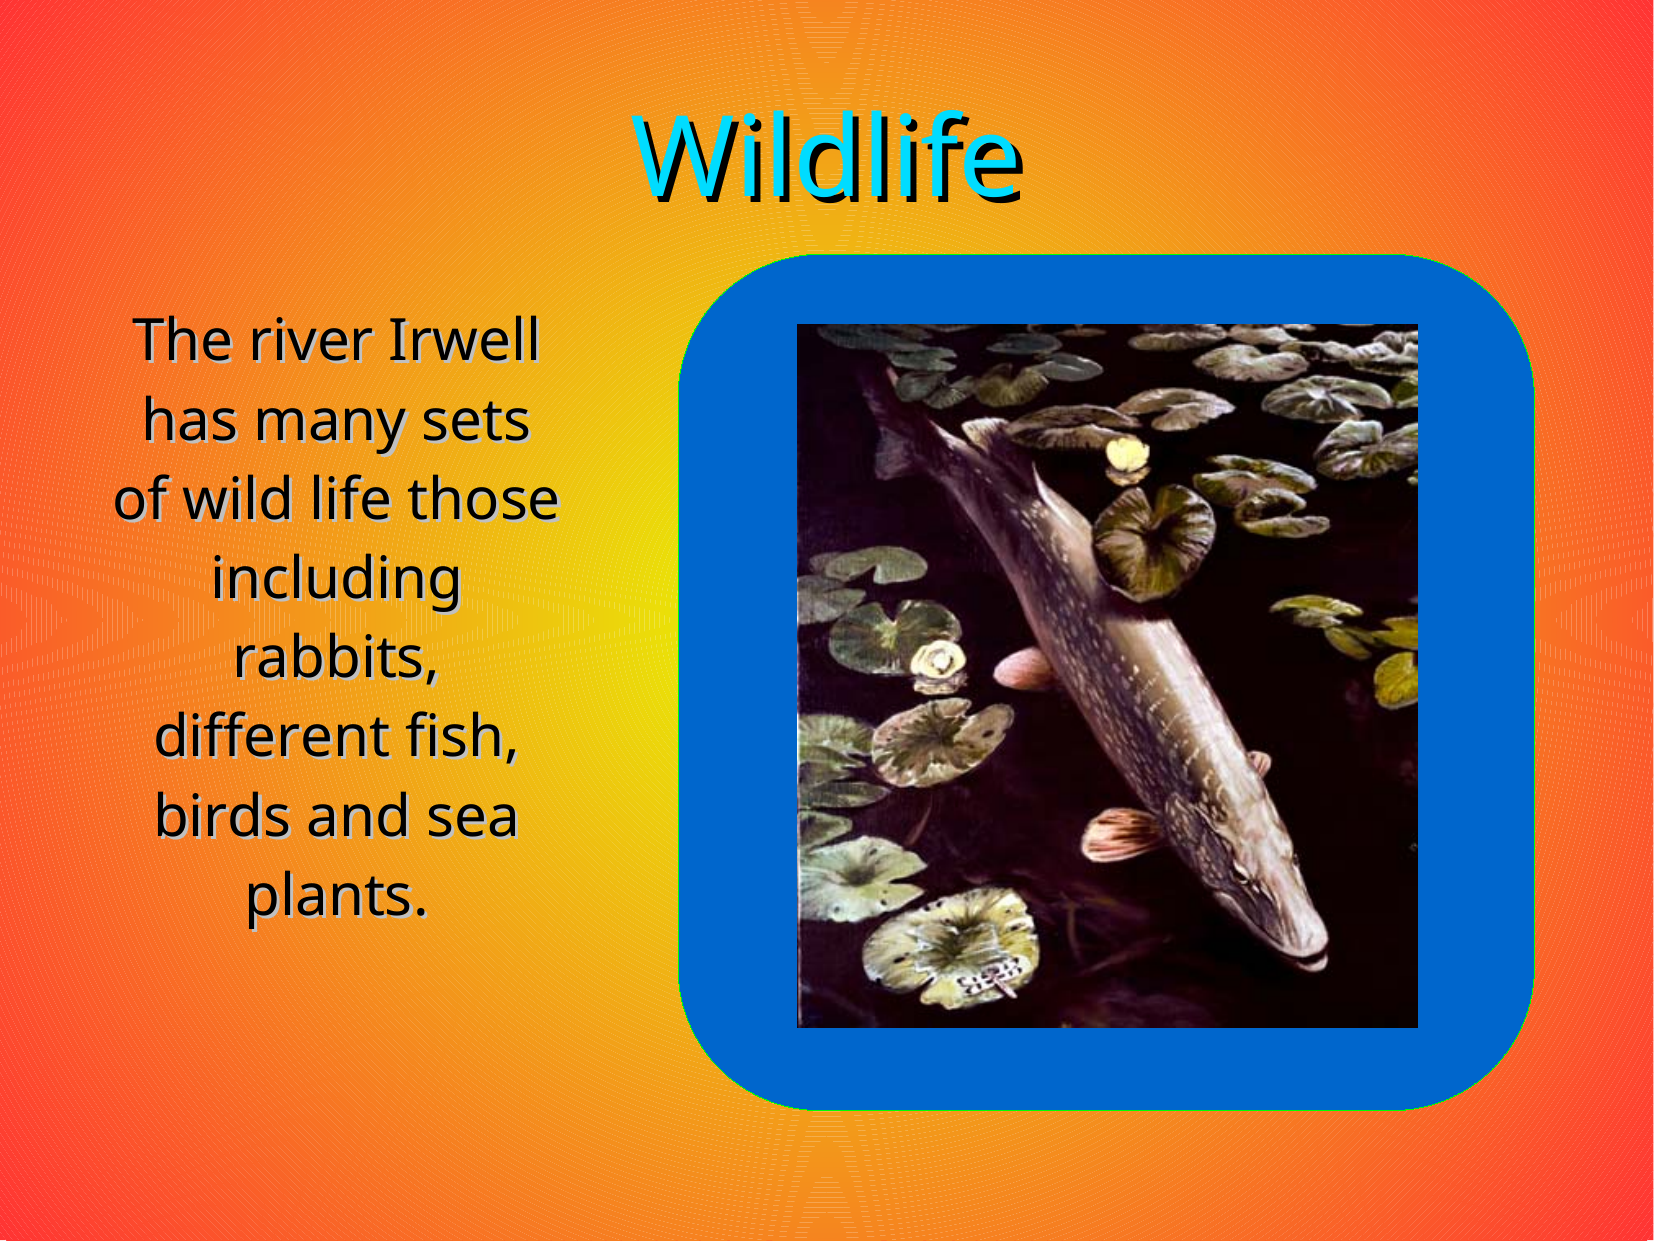

# Wildlife
The river Irwell has many sets of wild life those including rabbits, different fish, birds and sea plants.